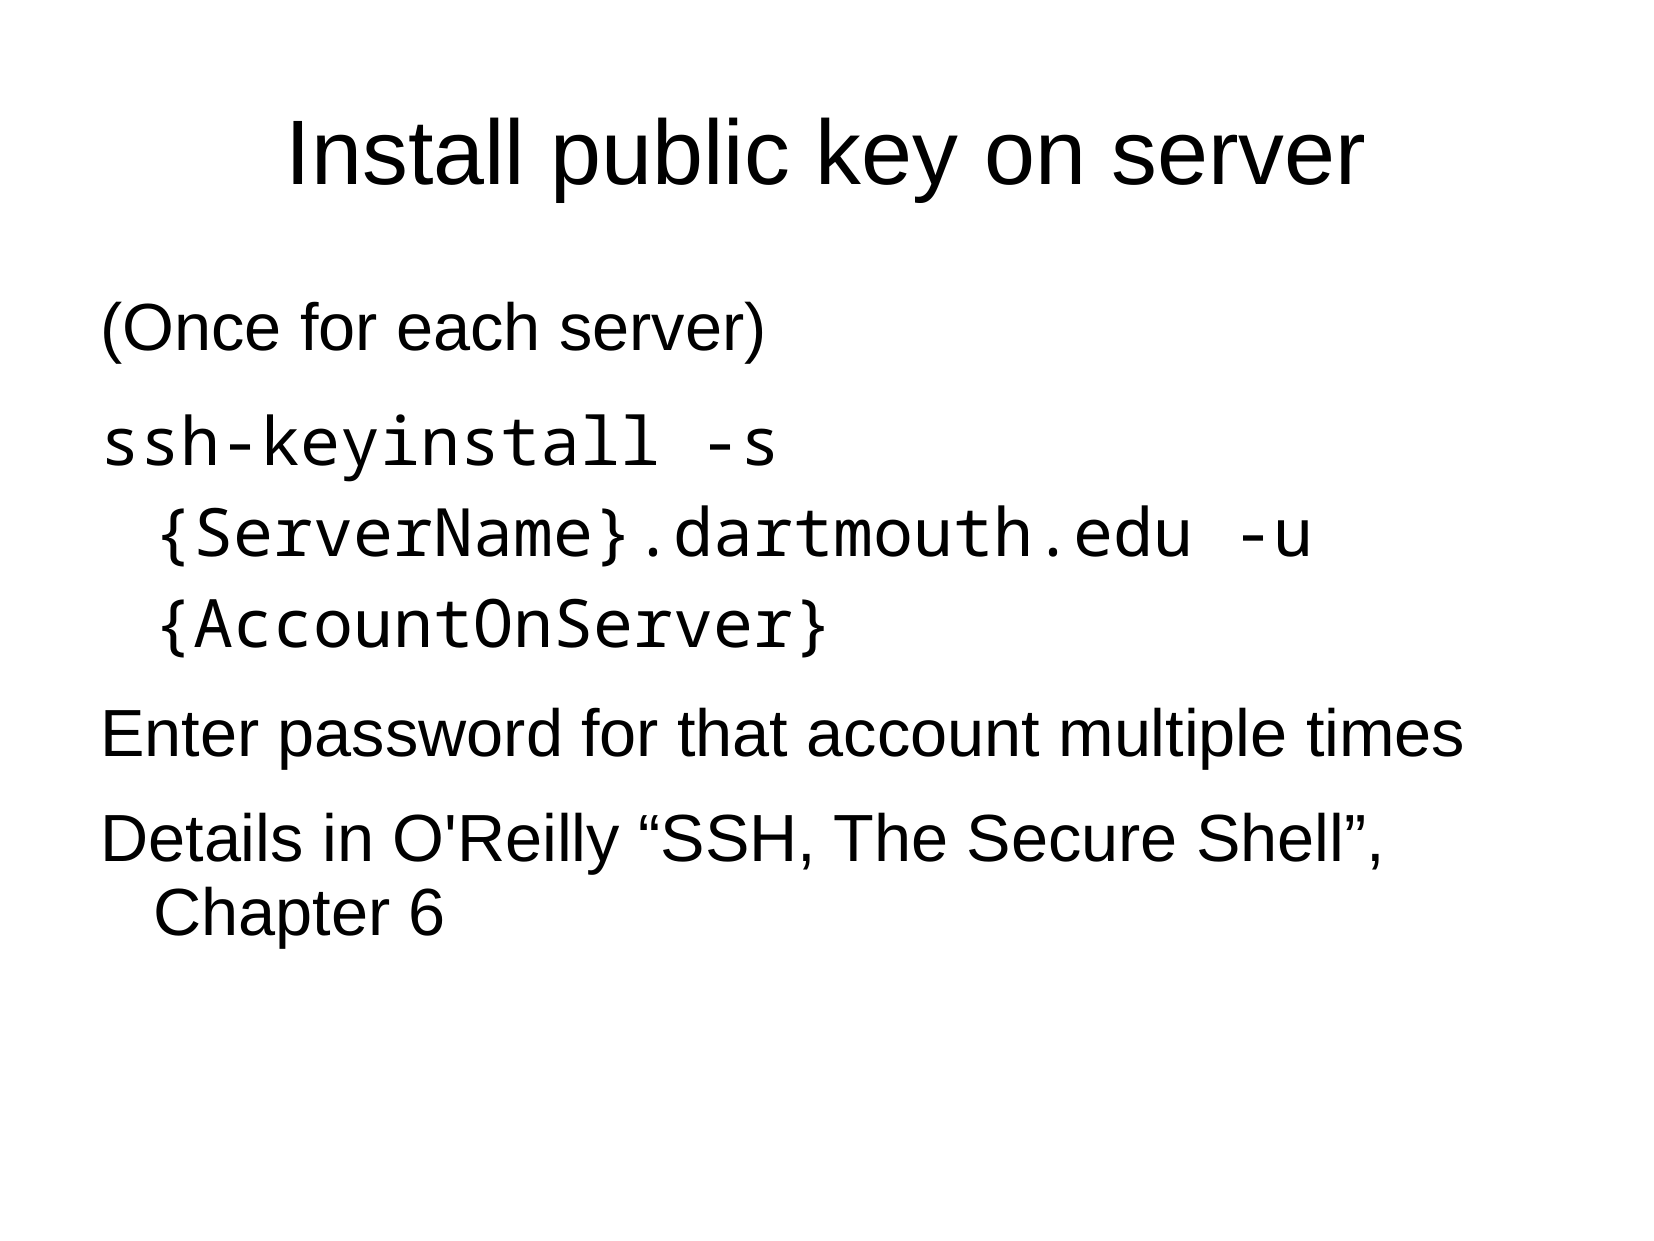

# Install public key on server
(Once for each server)
ssh-keyinstall -s {ServerName}.dartmouth.edu -u {AccountOnServer}
Enter password for that account multiple times
Details in O'Reilly “SSH, The Secure Shell”, Chapter 6